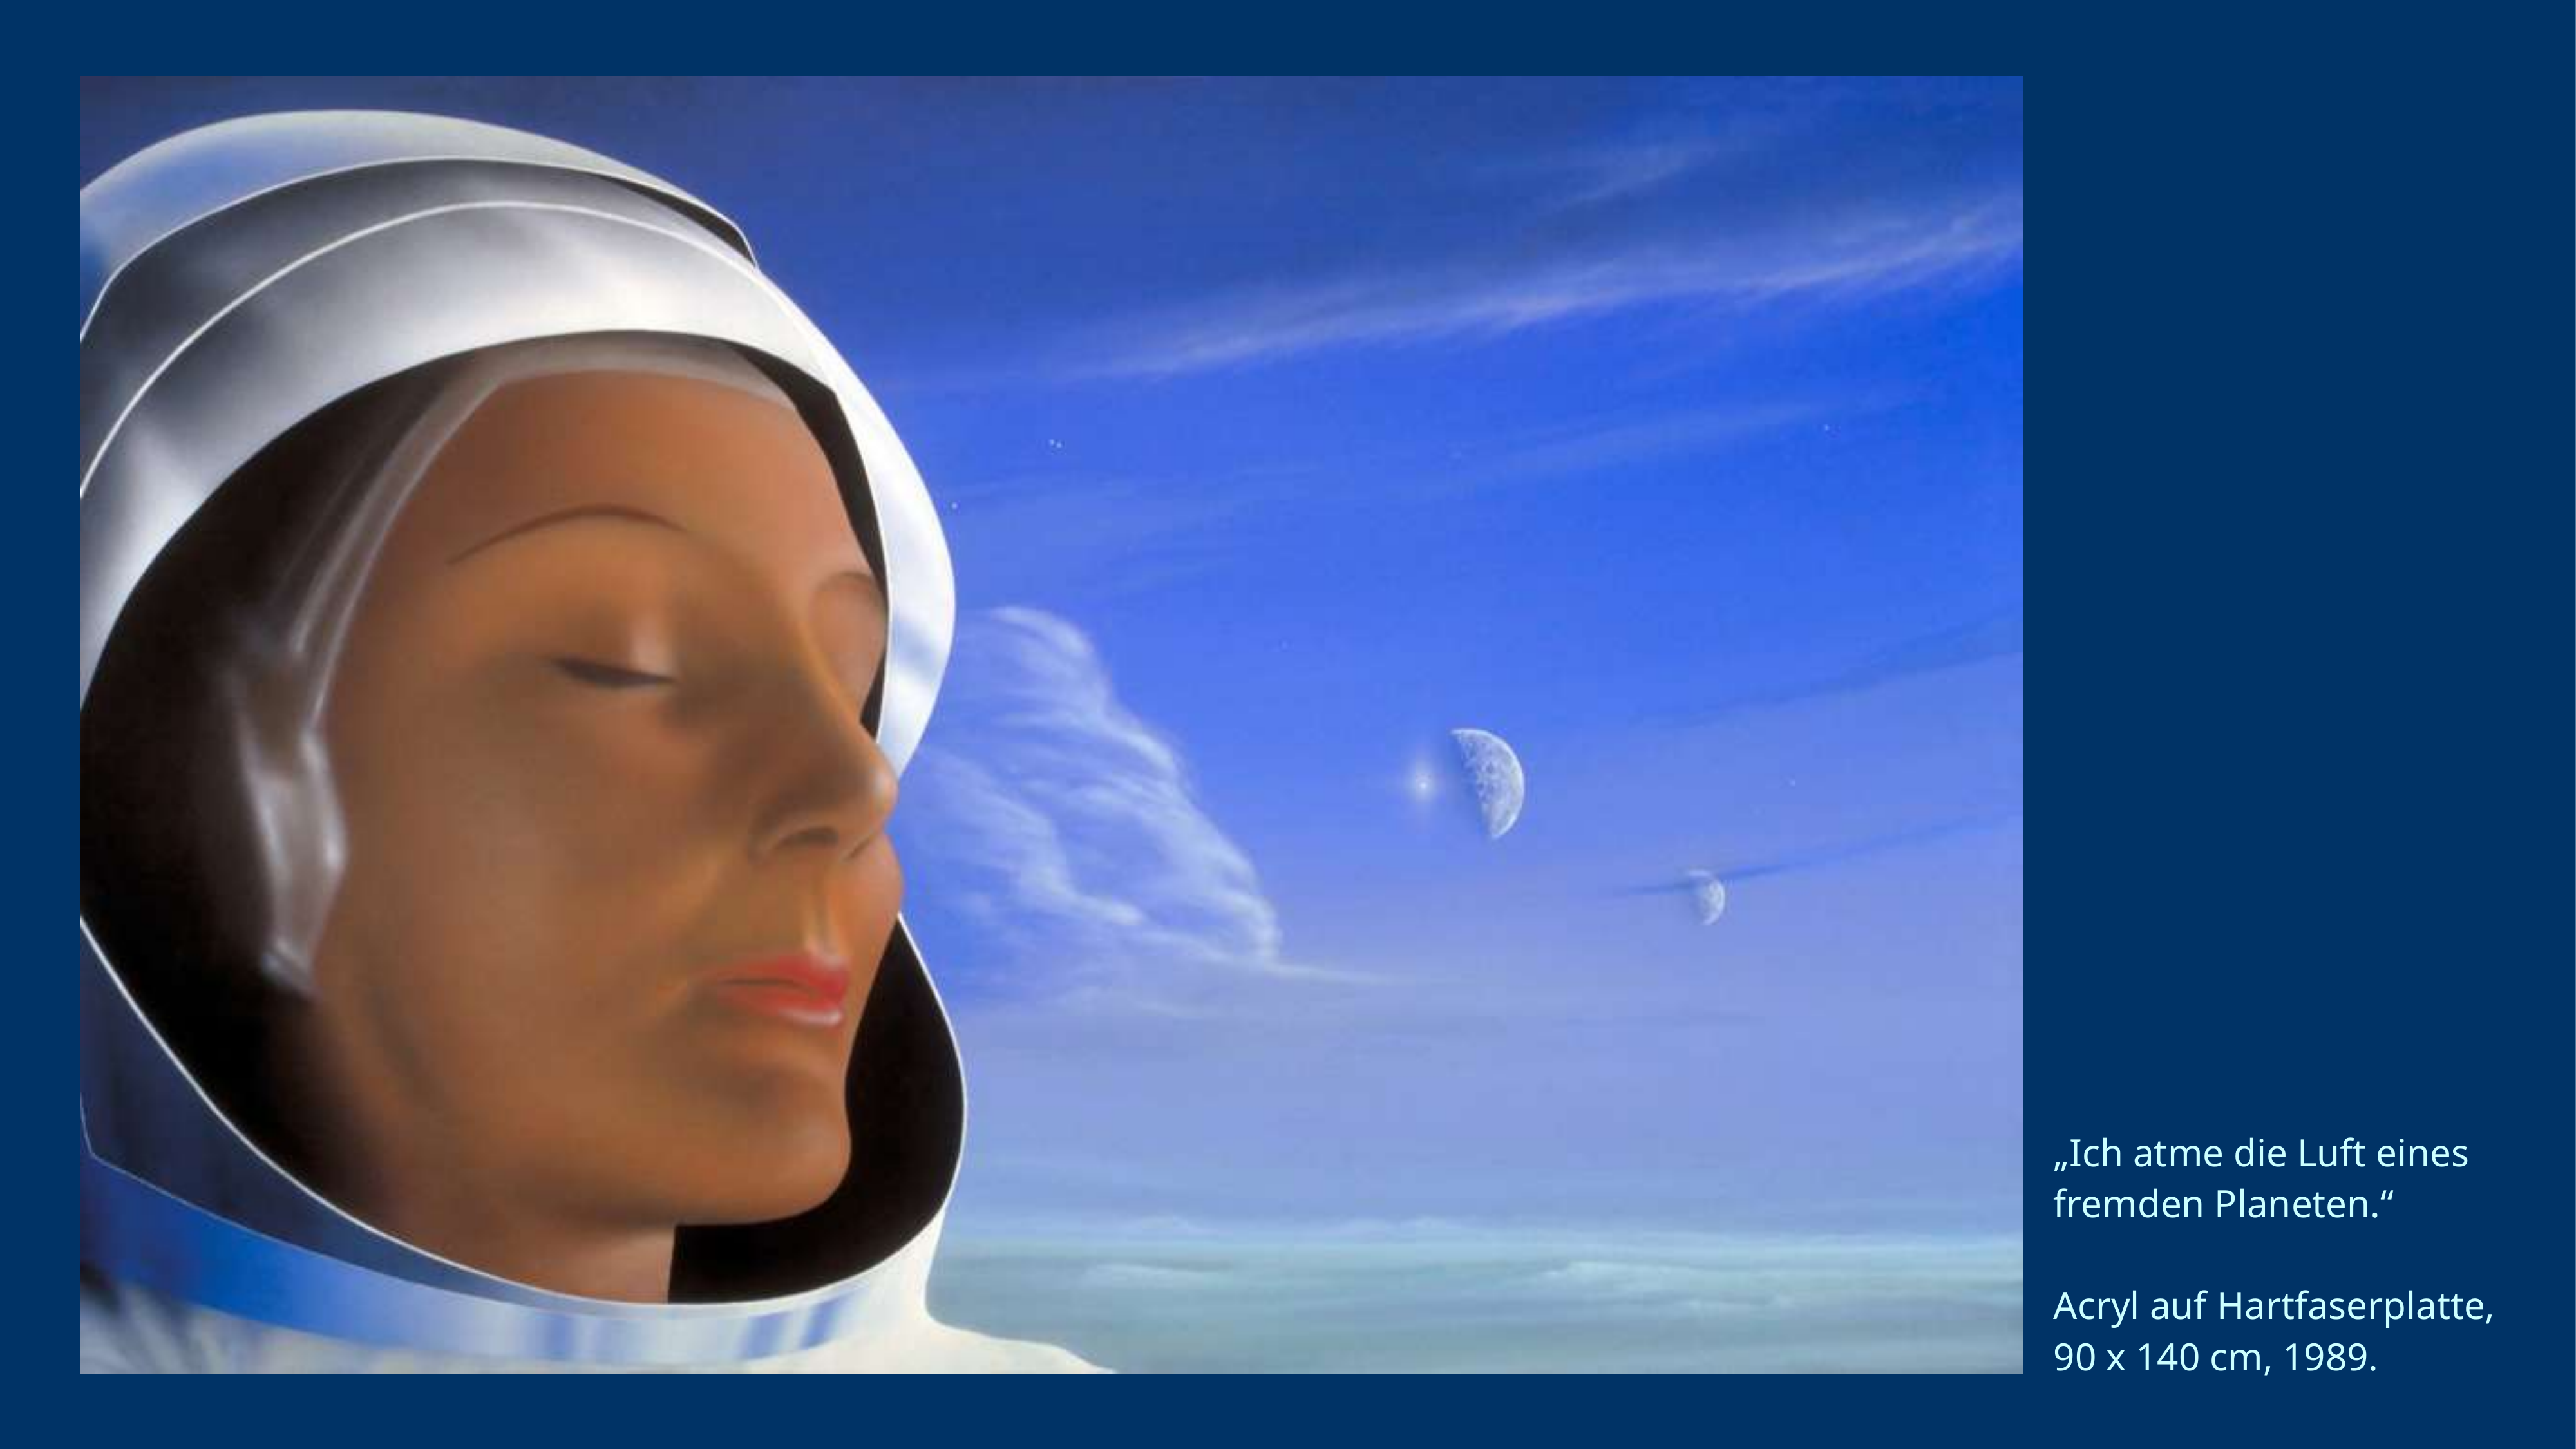

„Ich atme die Luft eines fremden Planeten.“
Acryl auf Hartfaserplatte,
90 x 140 cm, 1989.